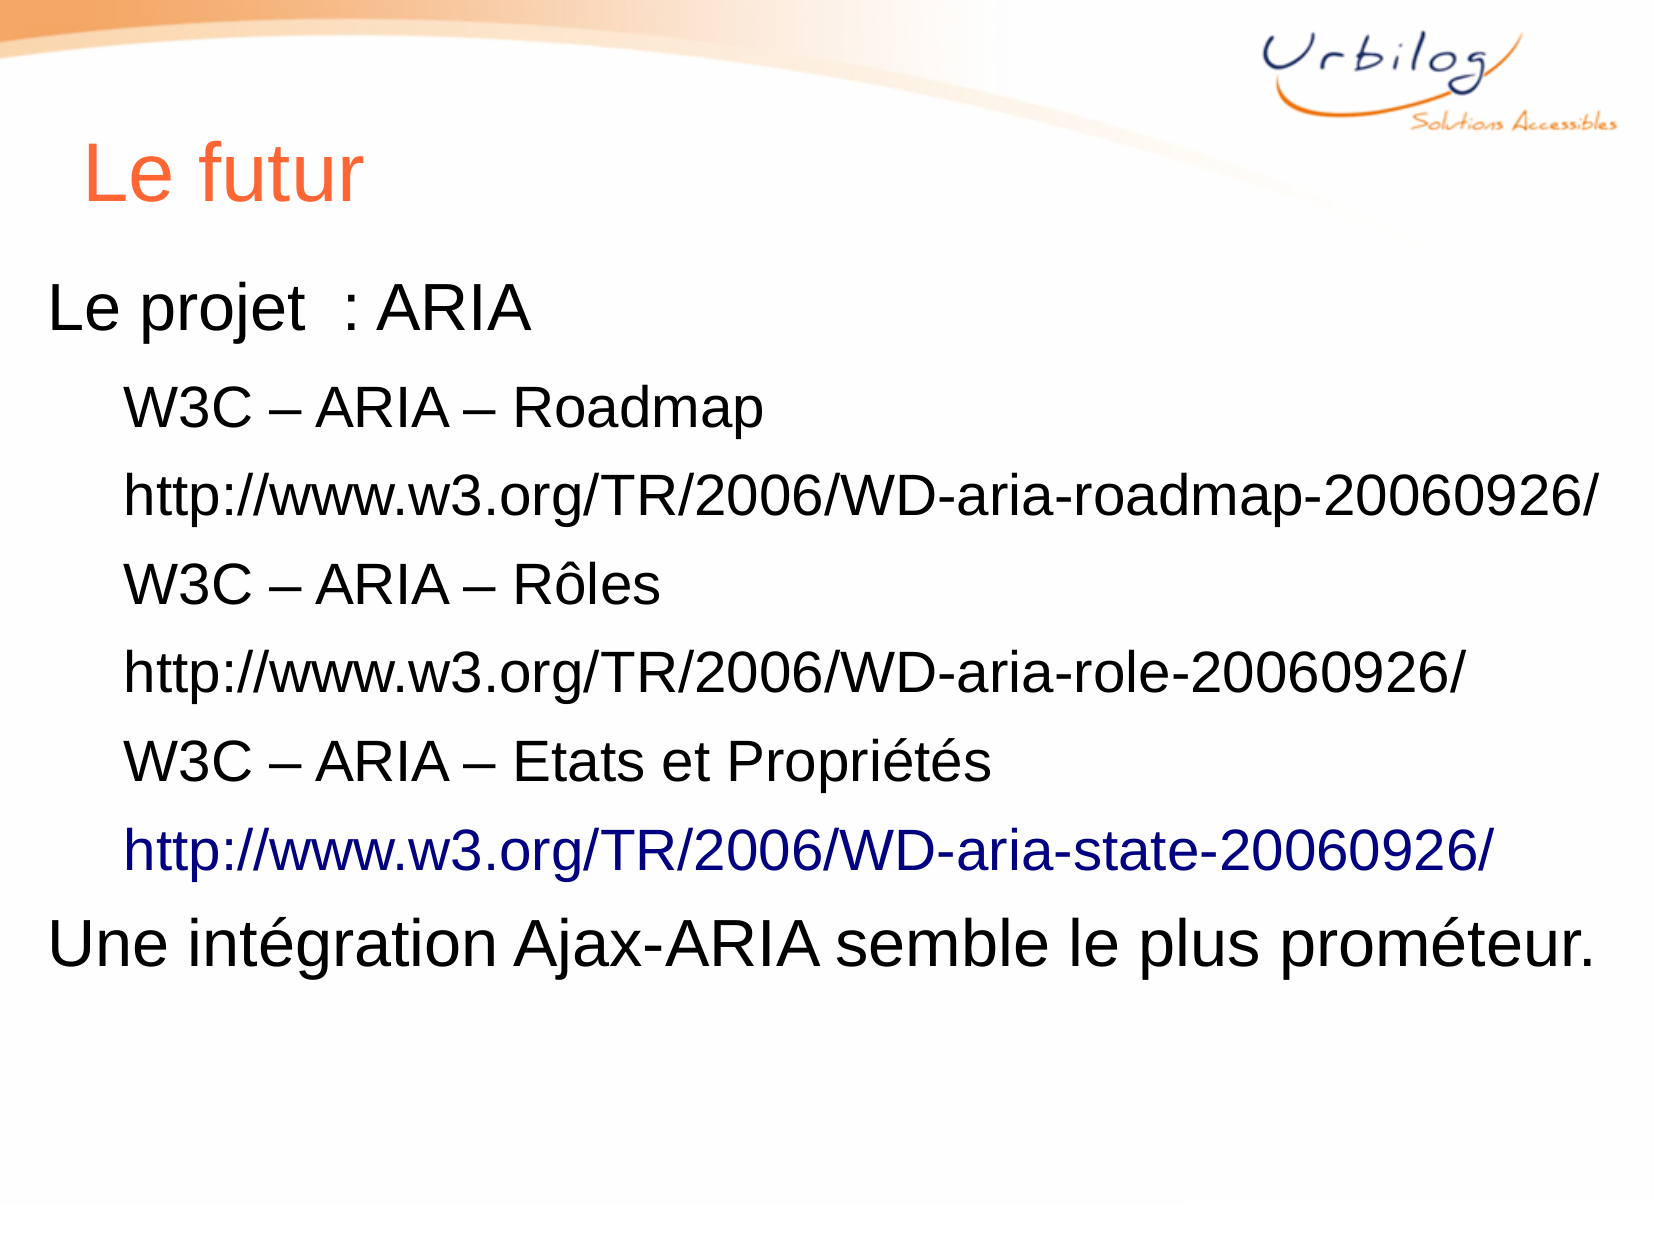

# Le futur
Le projet : ARIA
W3C – ARIA – Roadmap
http://www.w3.org/TR/2006/WD-aria-roadmap-20060926/
W3C – ARIA – Rôles
http://www.w3.org/TR/2006/WD-aria-role-20060926/
W3C – ARIA – Etats et Propriétés
http://www.w3.org/TR/2006/WD-aria-state-20060926/
Une intégration Ajax-ARIA semble le plus prométeur.